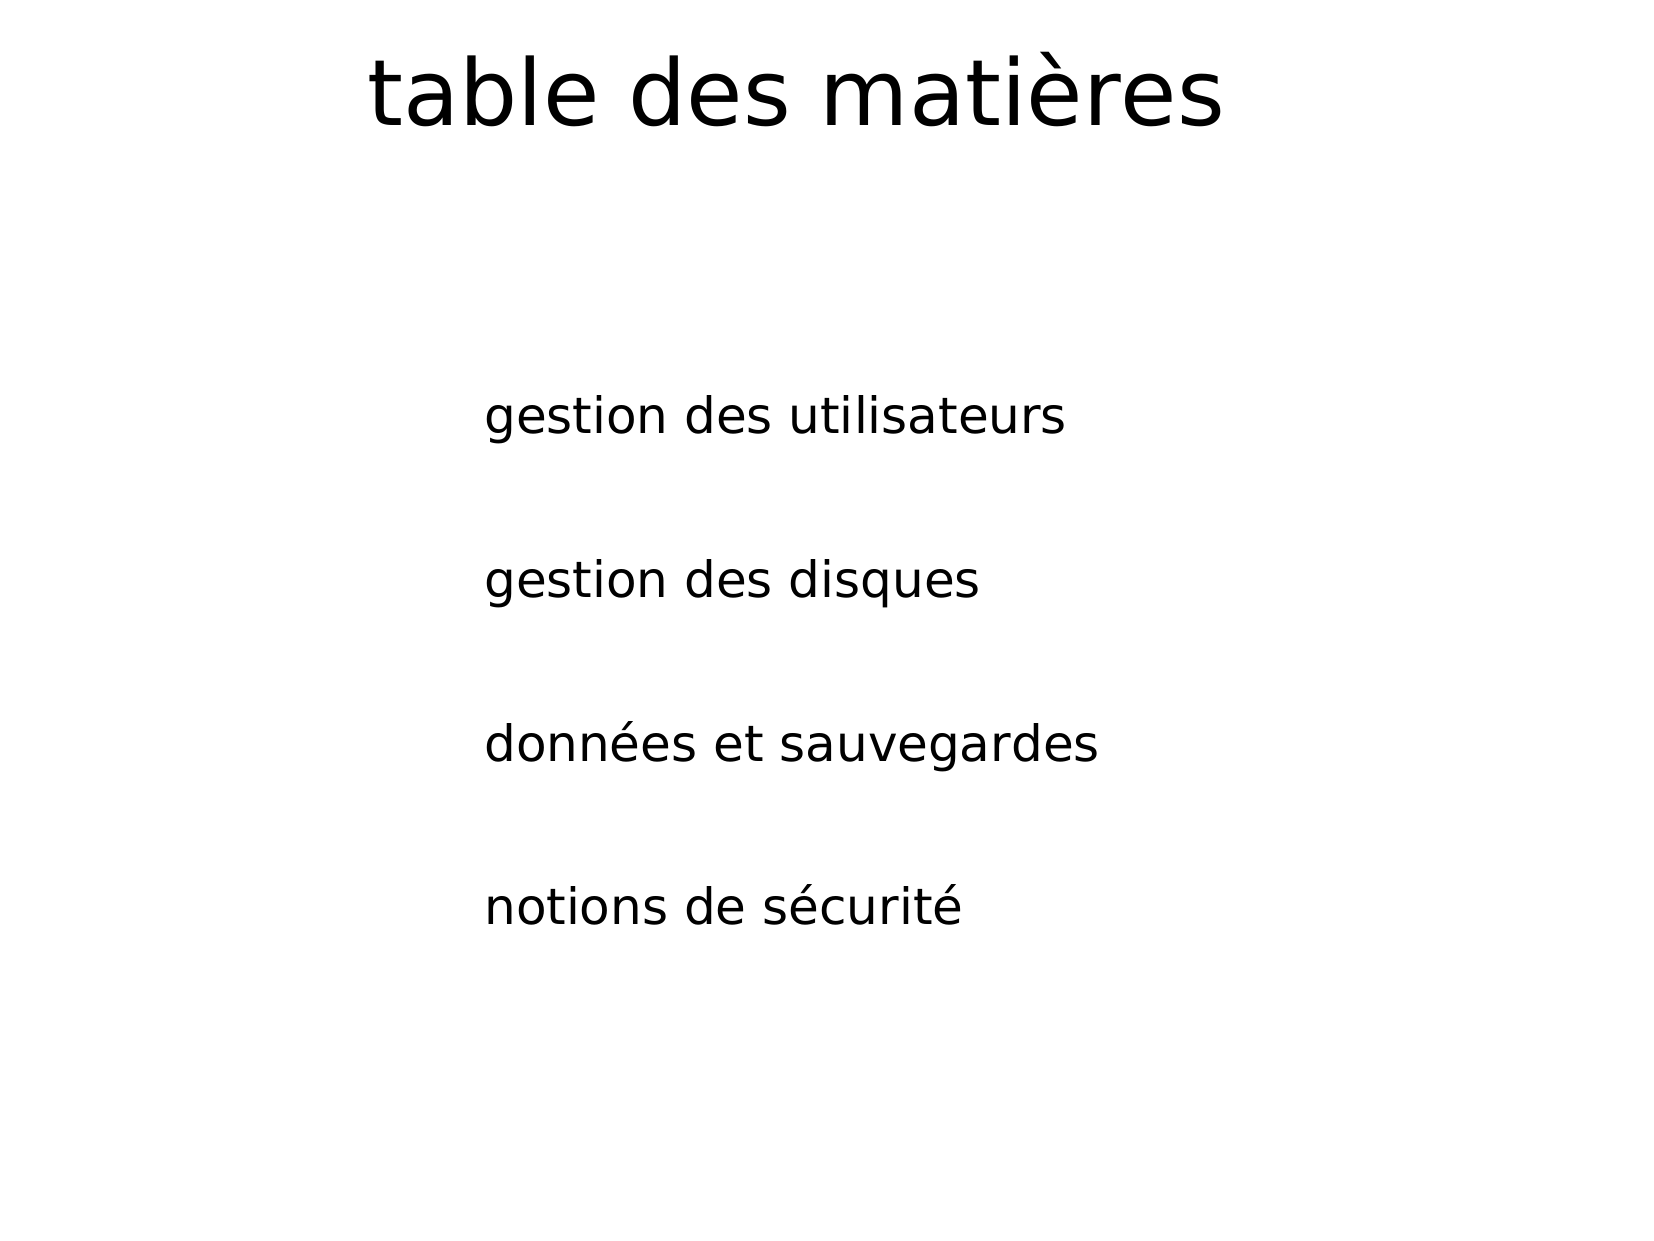

# table des matières
 gestion des utilisateurs
 gestion des disques
 données et sauvegardes
 notions de sécurité